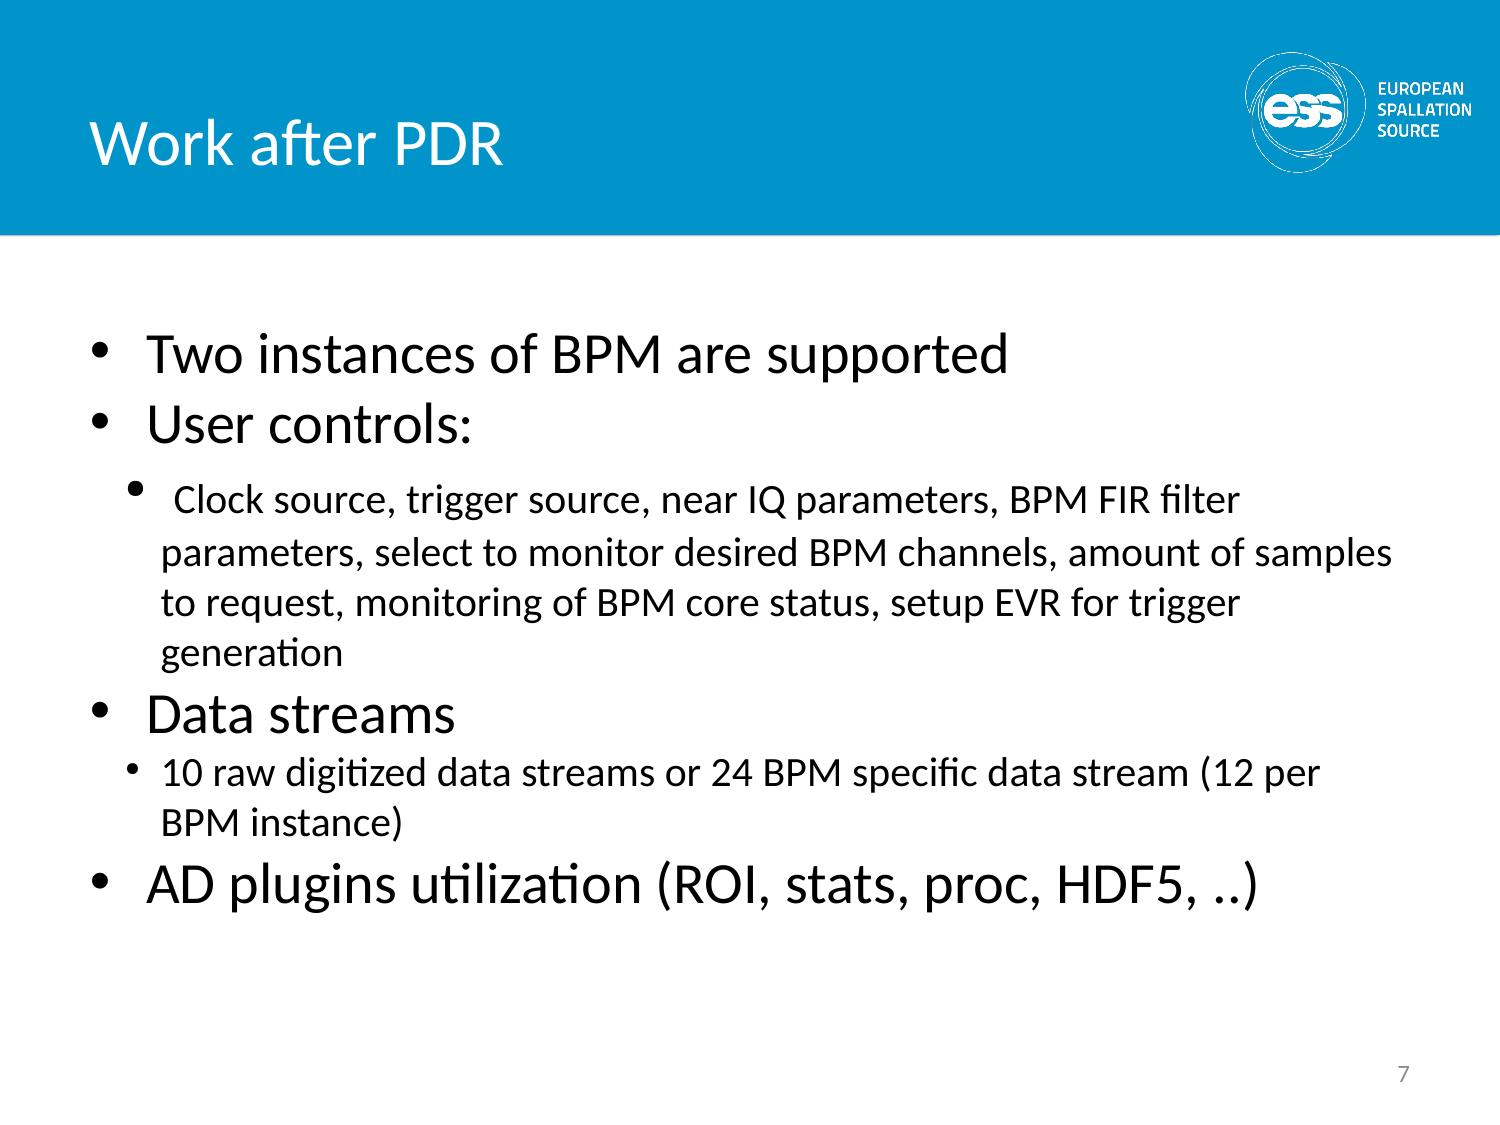

Work after PDR
Two instances of BPM are supported
User controls:
 Clock source, trigger source, near IQ parameters, BPM FIR filter parameters, select to monitor desired BPM channels, amount of samples to request, monitoring of BPM core status, setup EVR for trigger generation
Data streams
10 raw digitized data streams or 24 BPM specific data stream (12 per BPM instance)
AD plugins utilization (ROI, stats, proc, HDF5, ..)